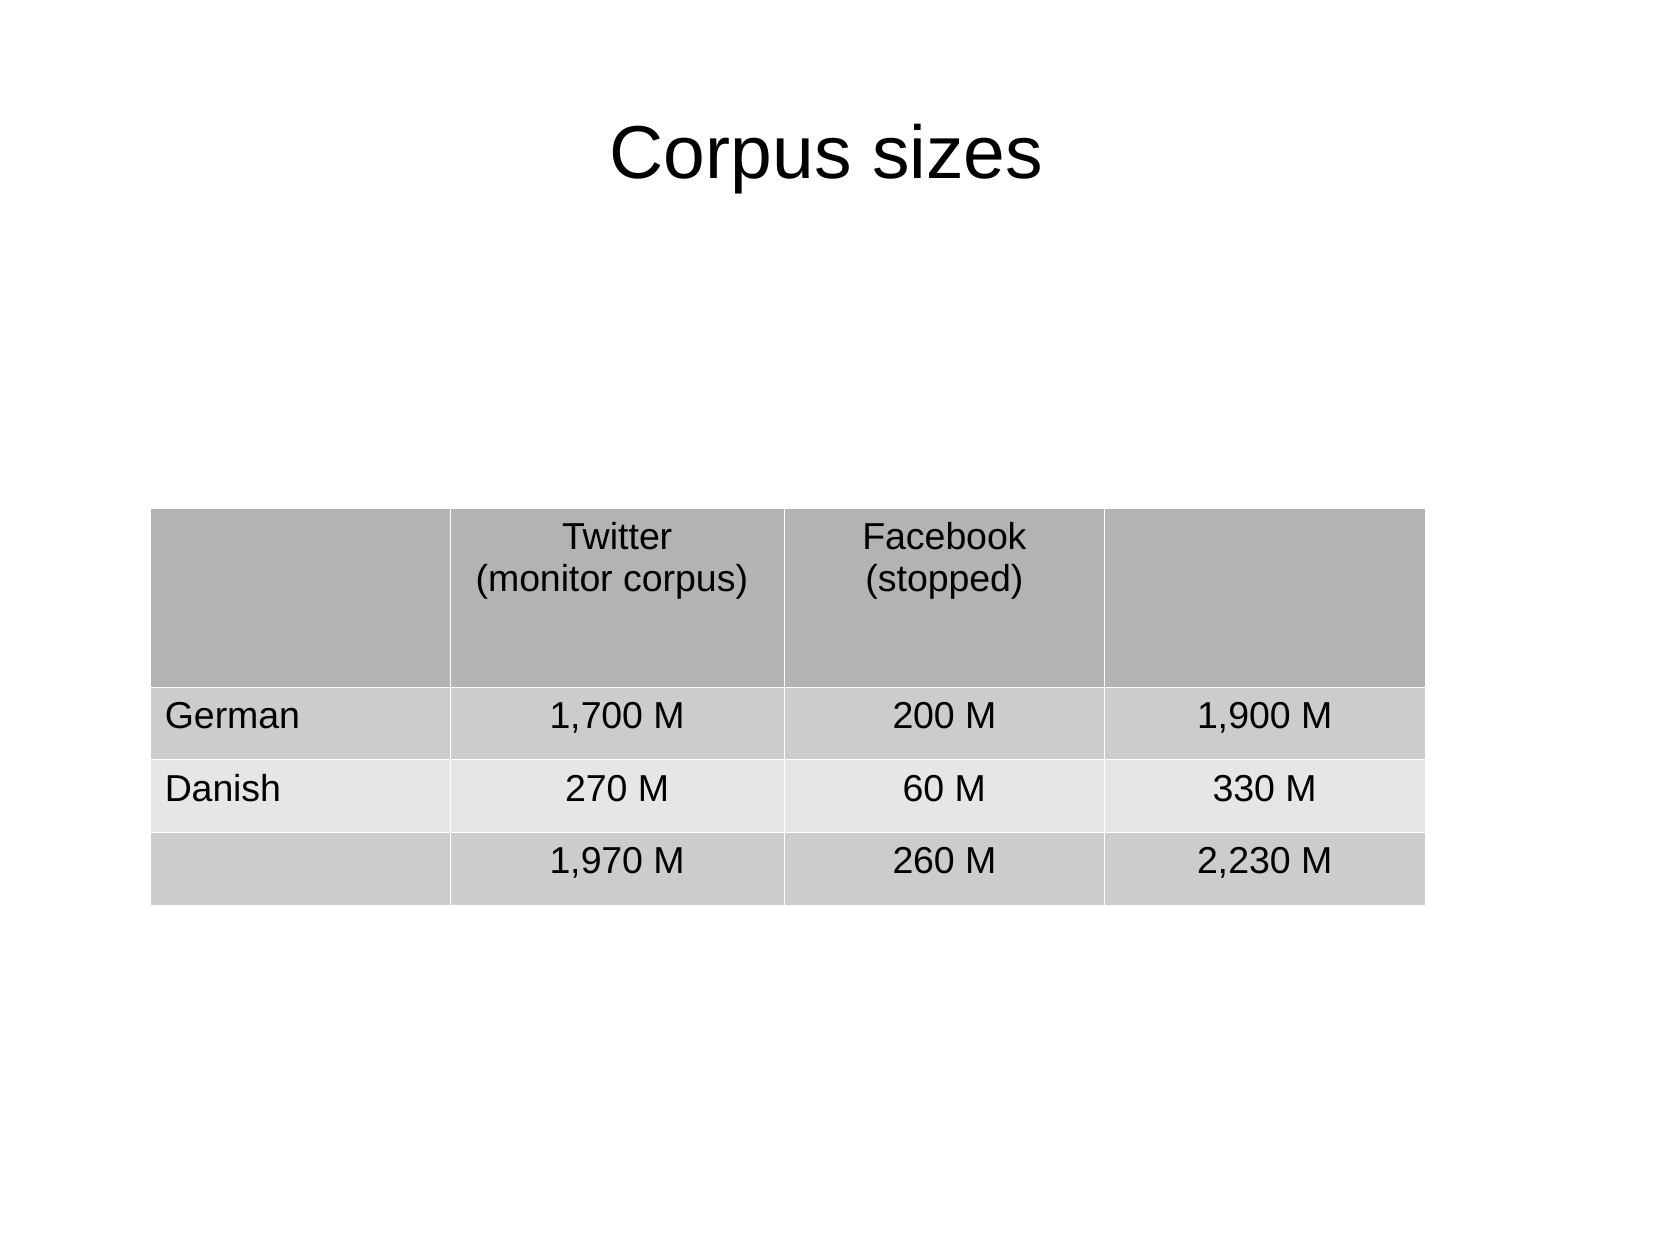

# Corpus sizes
| | Twitter (monitor corpus) | Facebook (stopped) | |
| --- | --- | --- | --- |
| German | 1,700 M | 200 M | 1,900 M |
| Danish | 270 M | 60 M | 330 M |
| | 1,970 M | 260 M | 2,230 M |